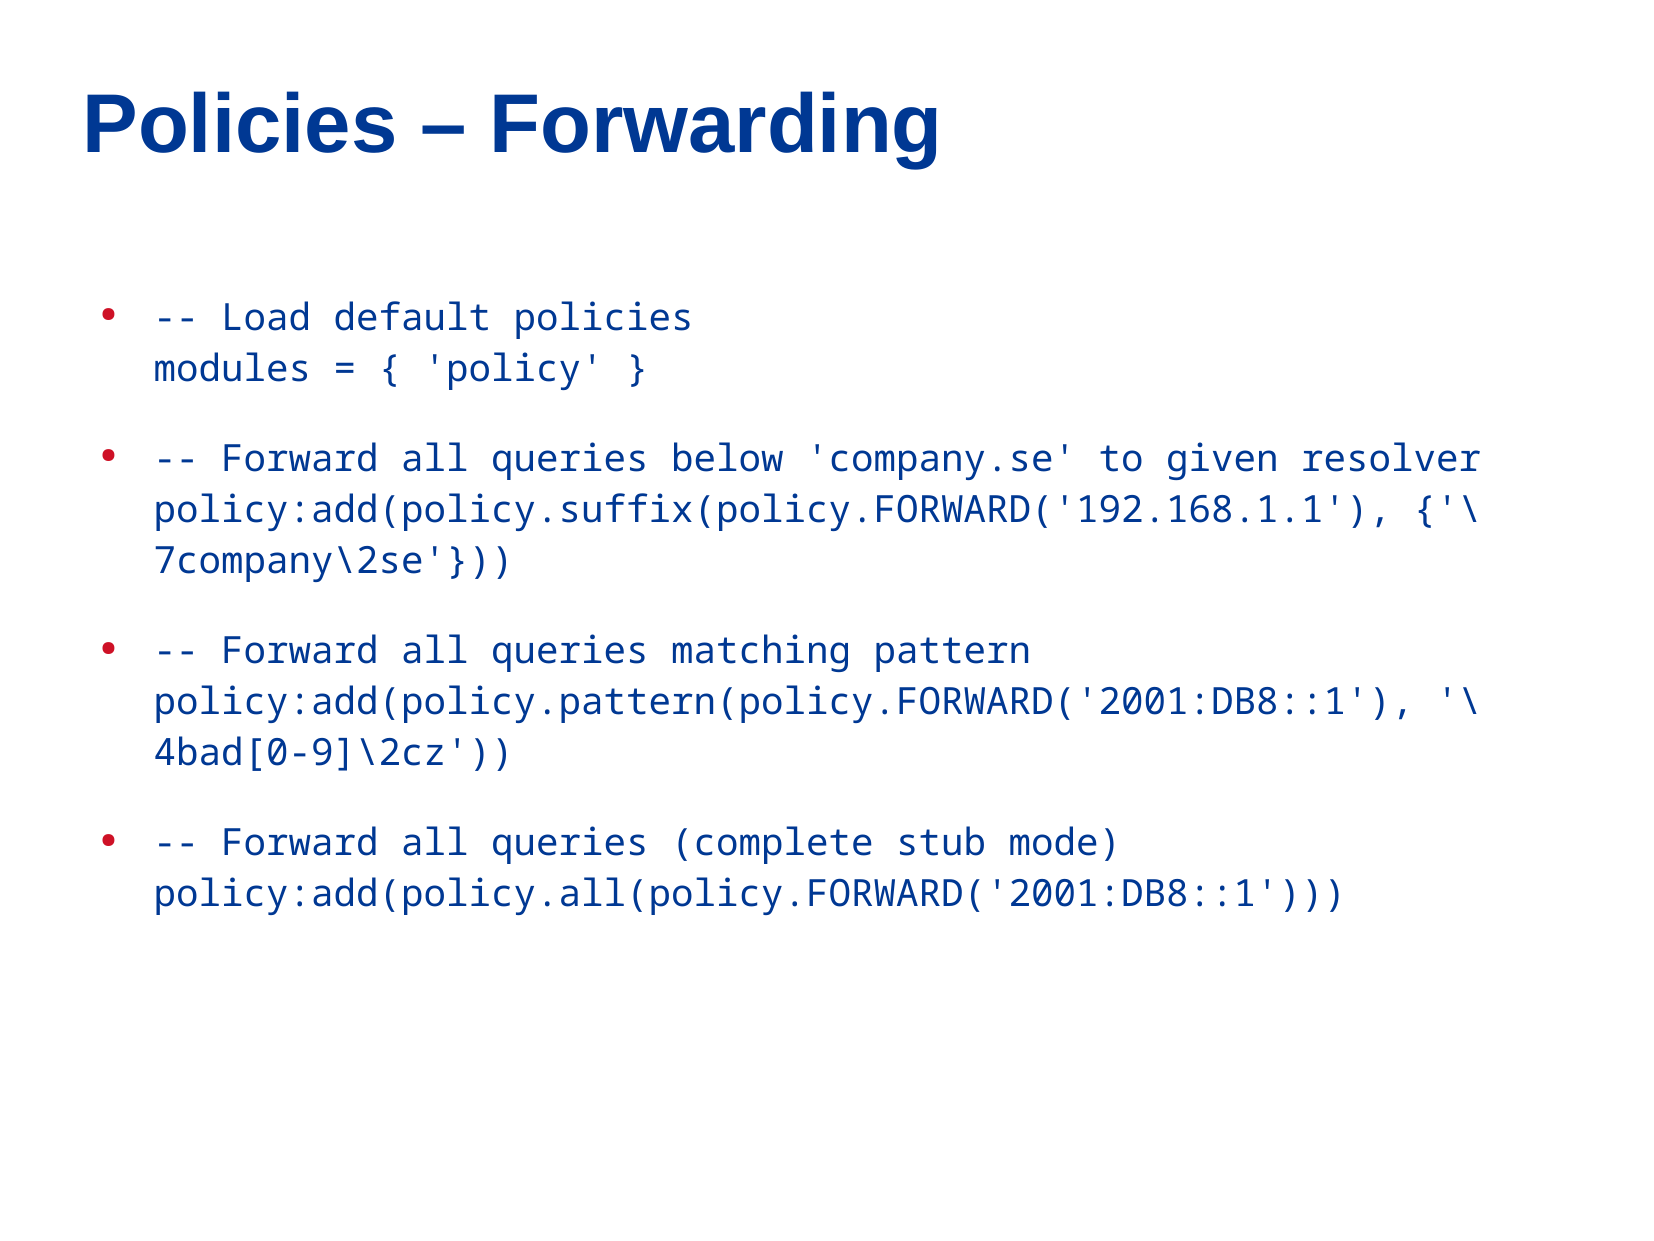

# Policies – Forwarding
-- Load default policies
modules = { 'policy' }
-- Forward all queries below 'company.se' to given resolver
policy:add(policy.suffix(policy.FORWARD('192.168.1.1'), {'\7company\2se'}))
-- Forward all queries matching pattern
policy:add(policy.pattern(policy.FORWARD('2001:DB8::1'), '\4bad[0-9]\2cz'))
-- Forward all queries (complete stub mode)
policy:add(policy.all(policy.FORWARD('2001:DB8::1')))